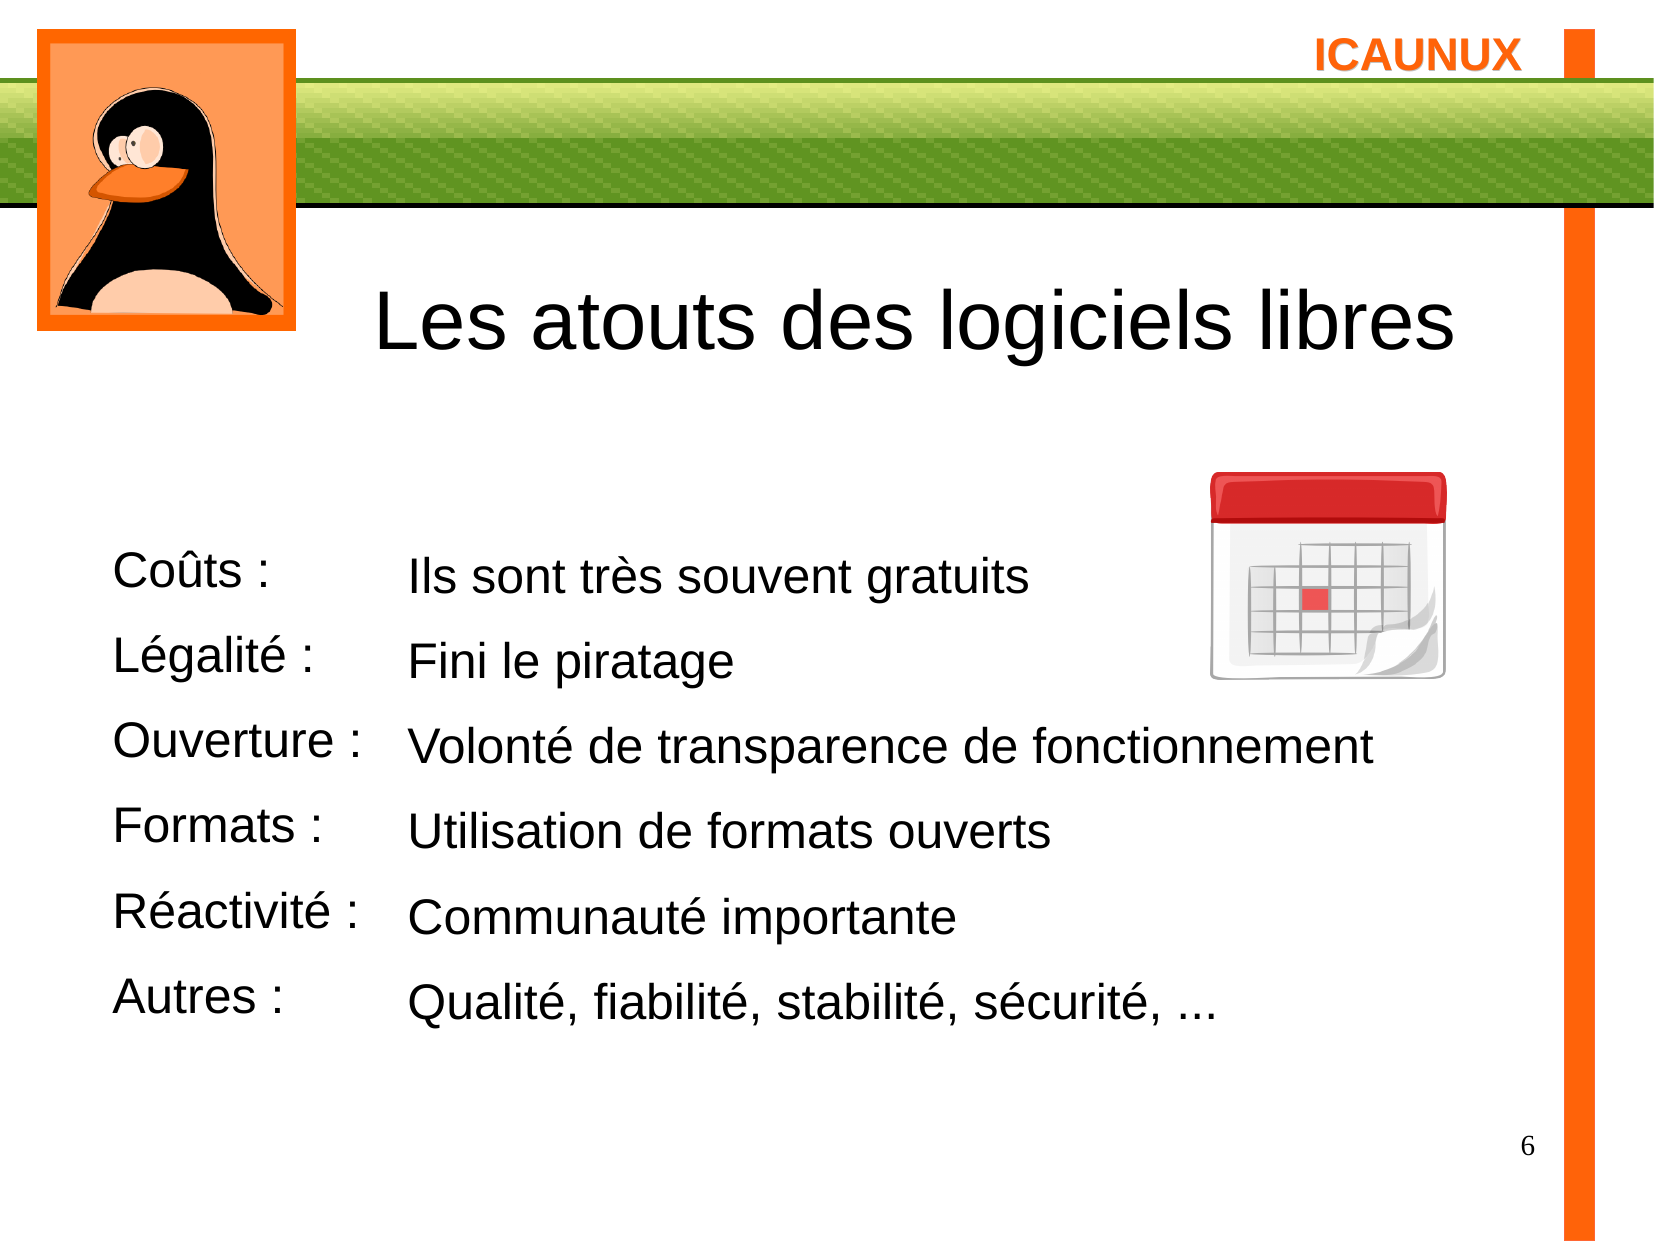

Les atouts des logiciels libres
Coûts :
Légalité :
Ouverture :
Formats :
Réactivité :
Autres :
# Ils sont très souvent gratuits
Fini le piratage
Volonté de transparence de fonctionnement
Utilisation de formats ouverts
Communauté importante
Qualité, fiabilité, stabilité, sécurité, ...
6